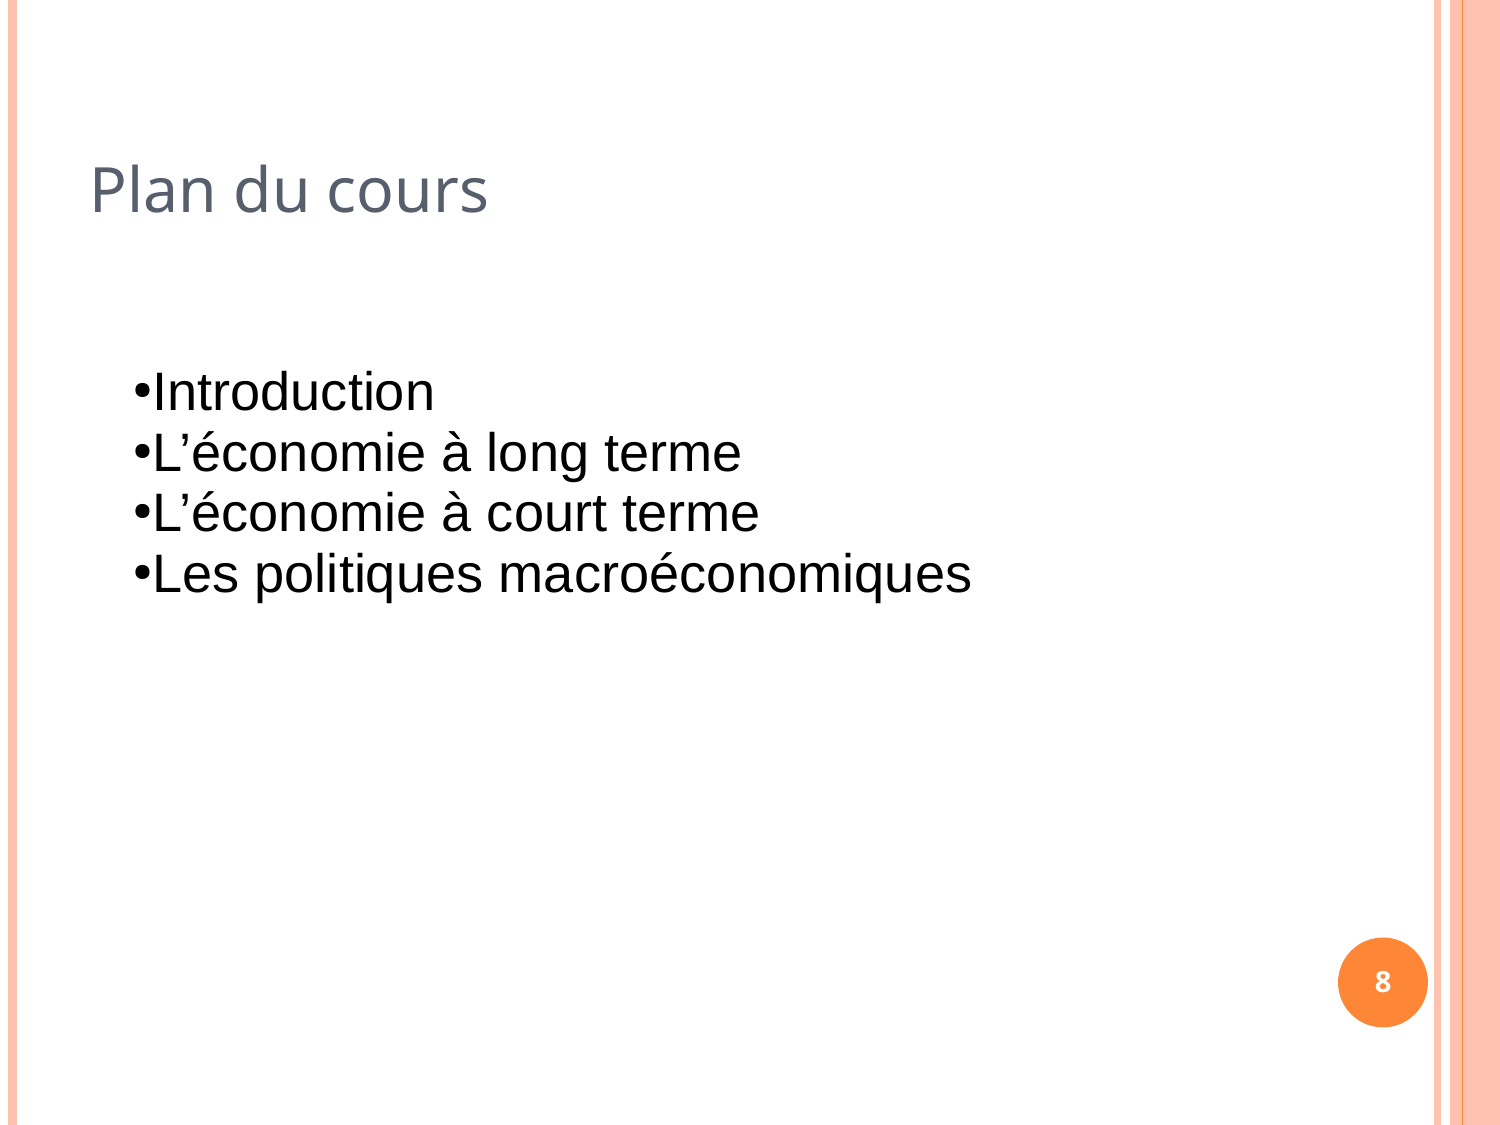

Plan du cours
Introduction
L’économie à long terme
L’économie à court terme
Les politiques macroéconomiques